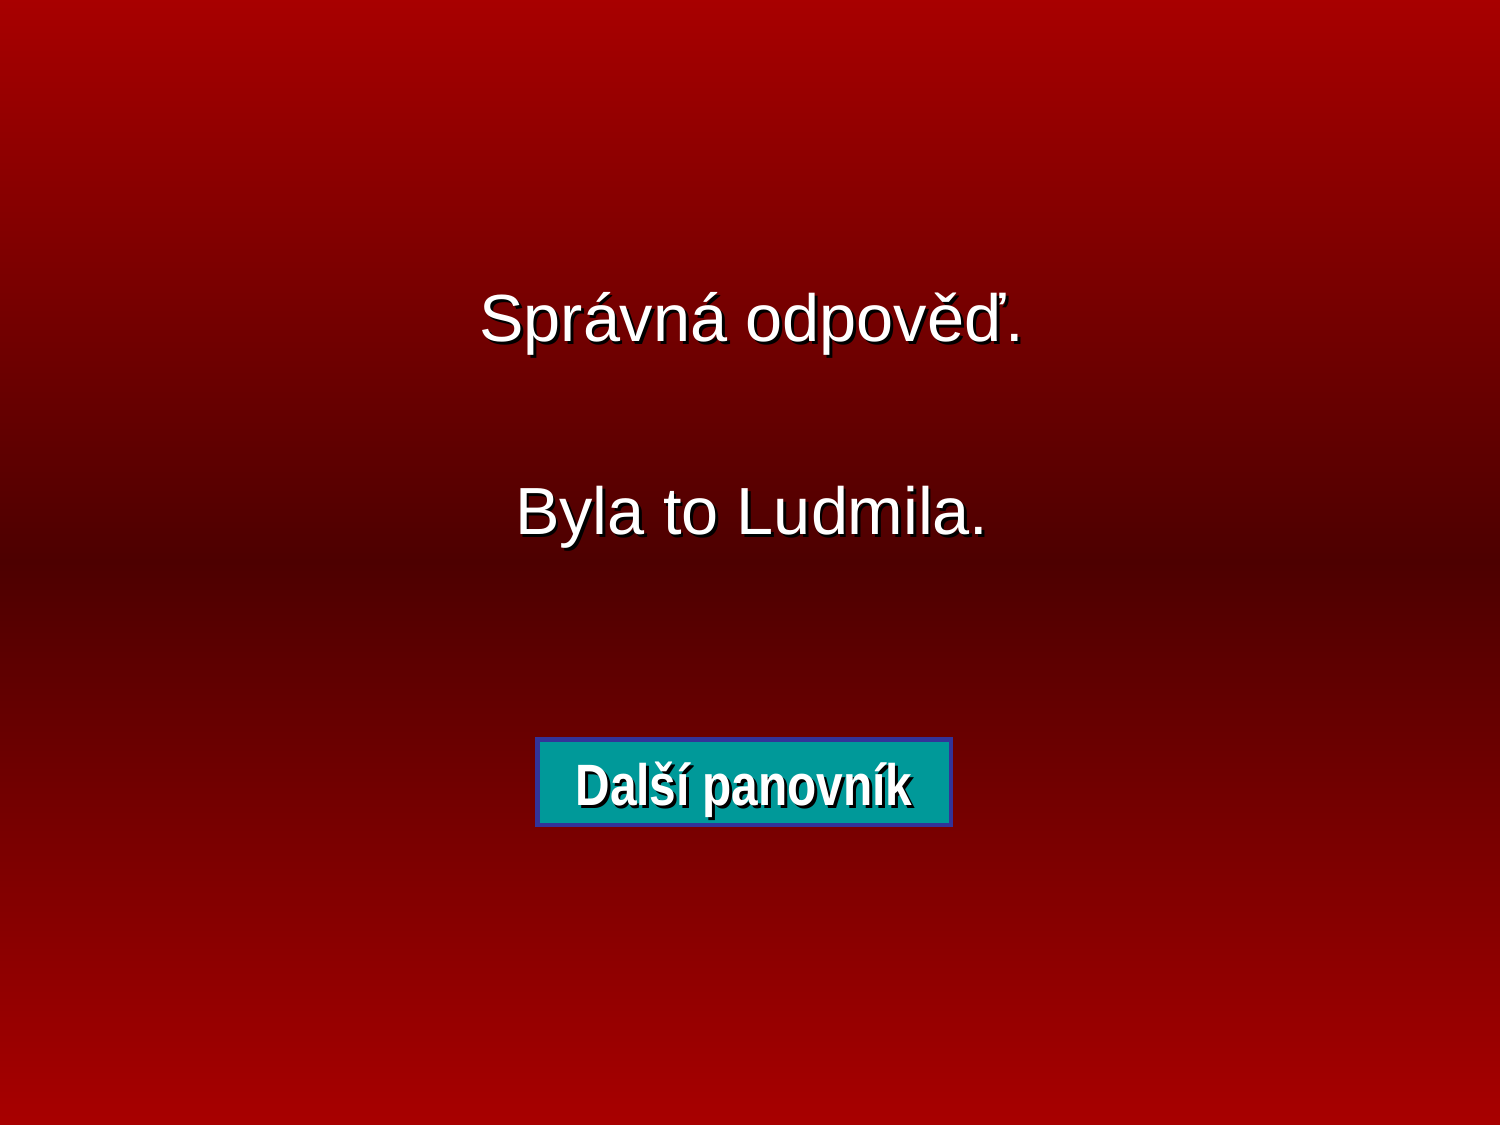

#
Správná odpověď.
Byla to Ludmila.
Další panovník